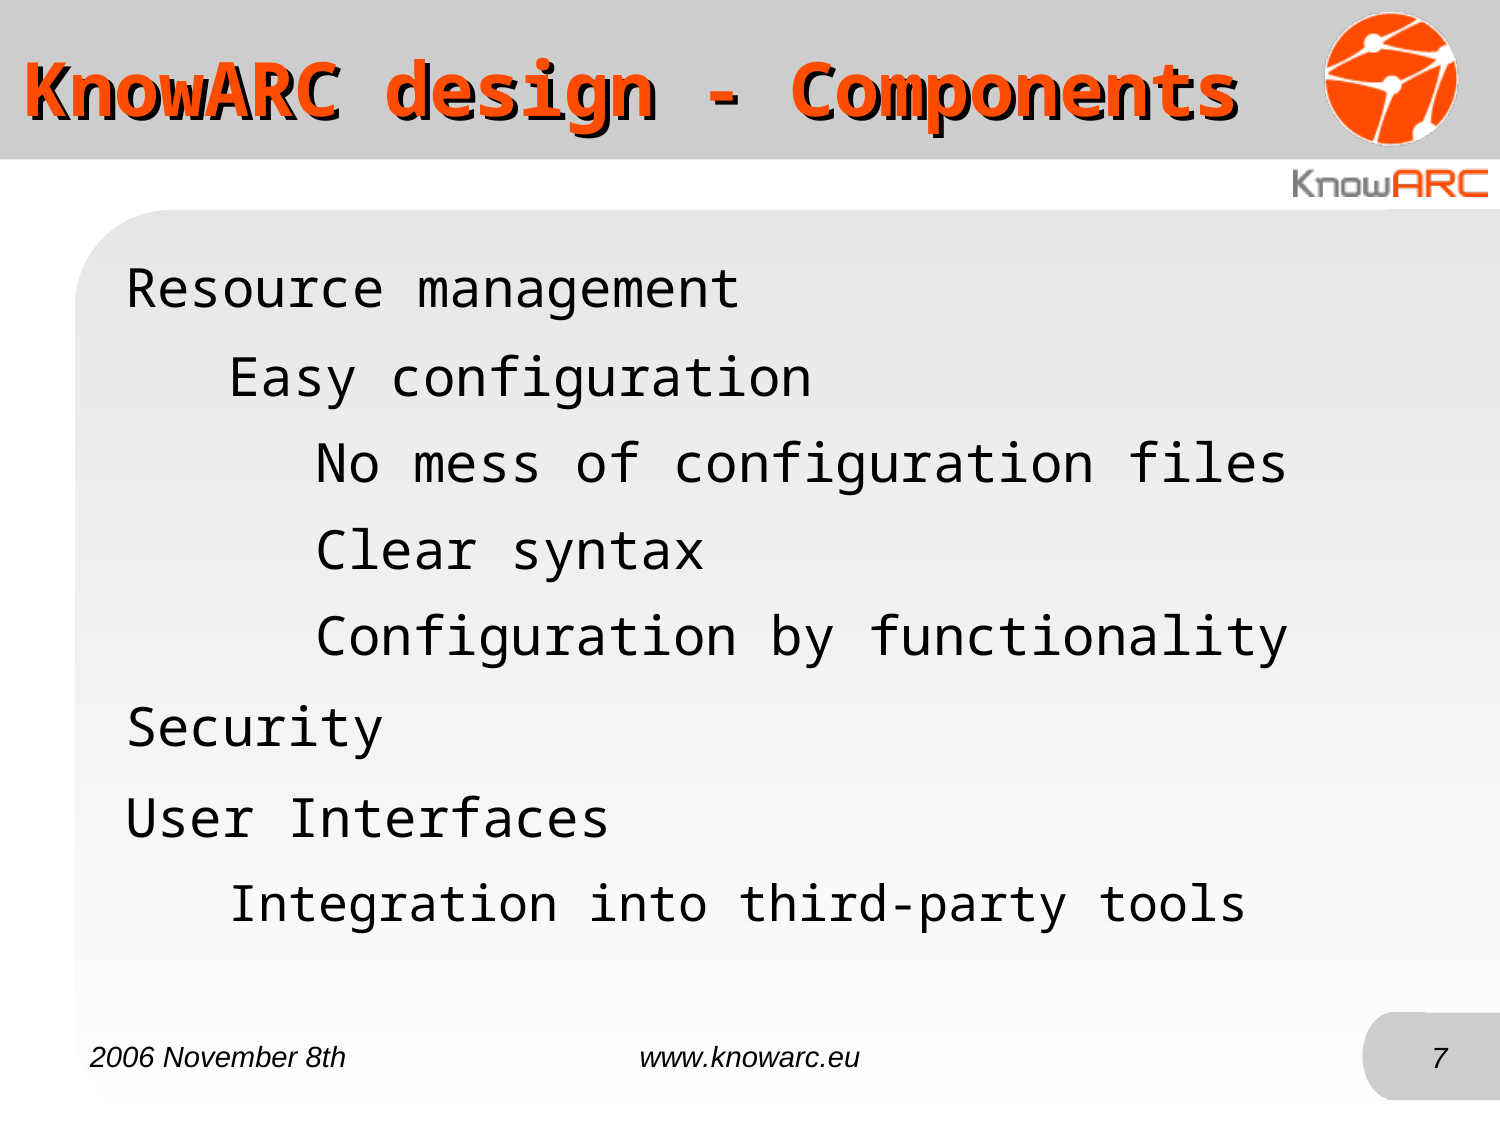

# KnowARC design - Components
Resource management
Easy configuration
No mess of configuration files
Clear syntax
Configuration by functionality
Security
User Interfaces
Integration into third-party tools
www.knowarc.eu
7